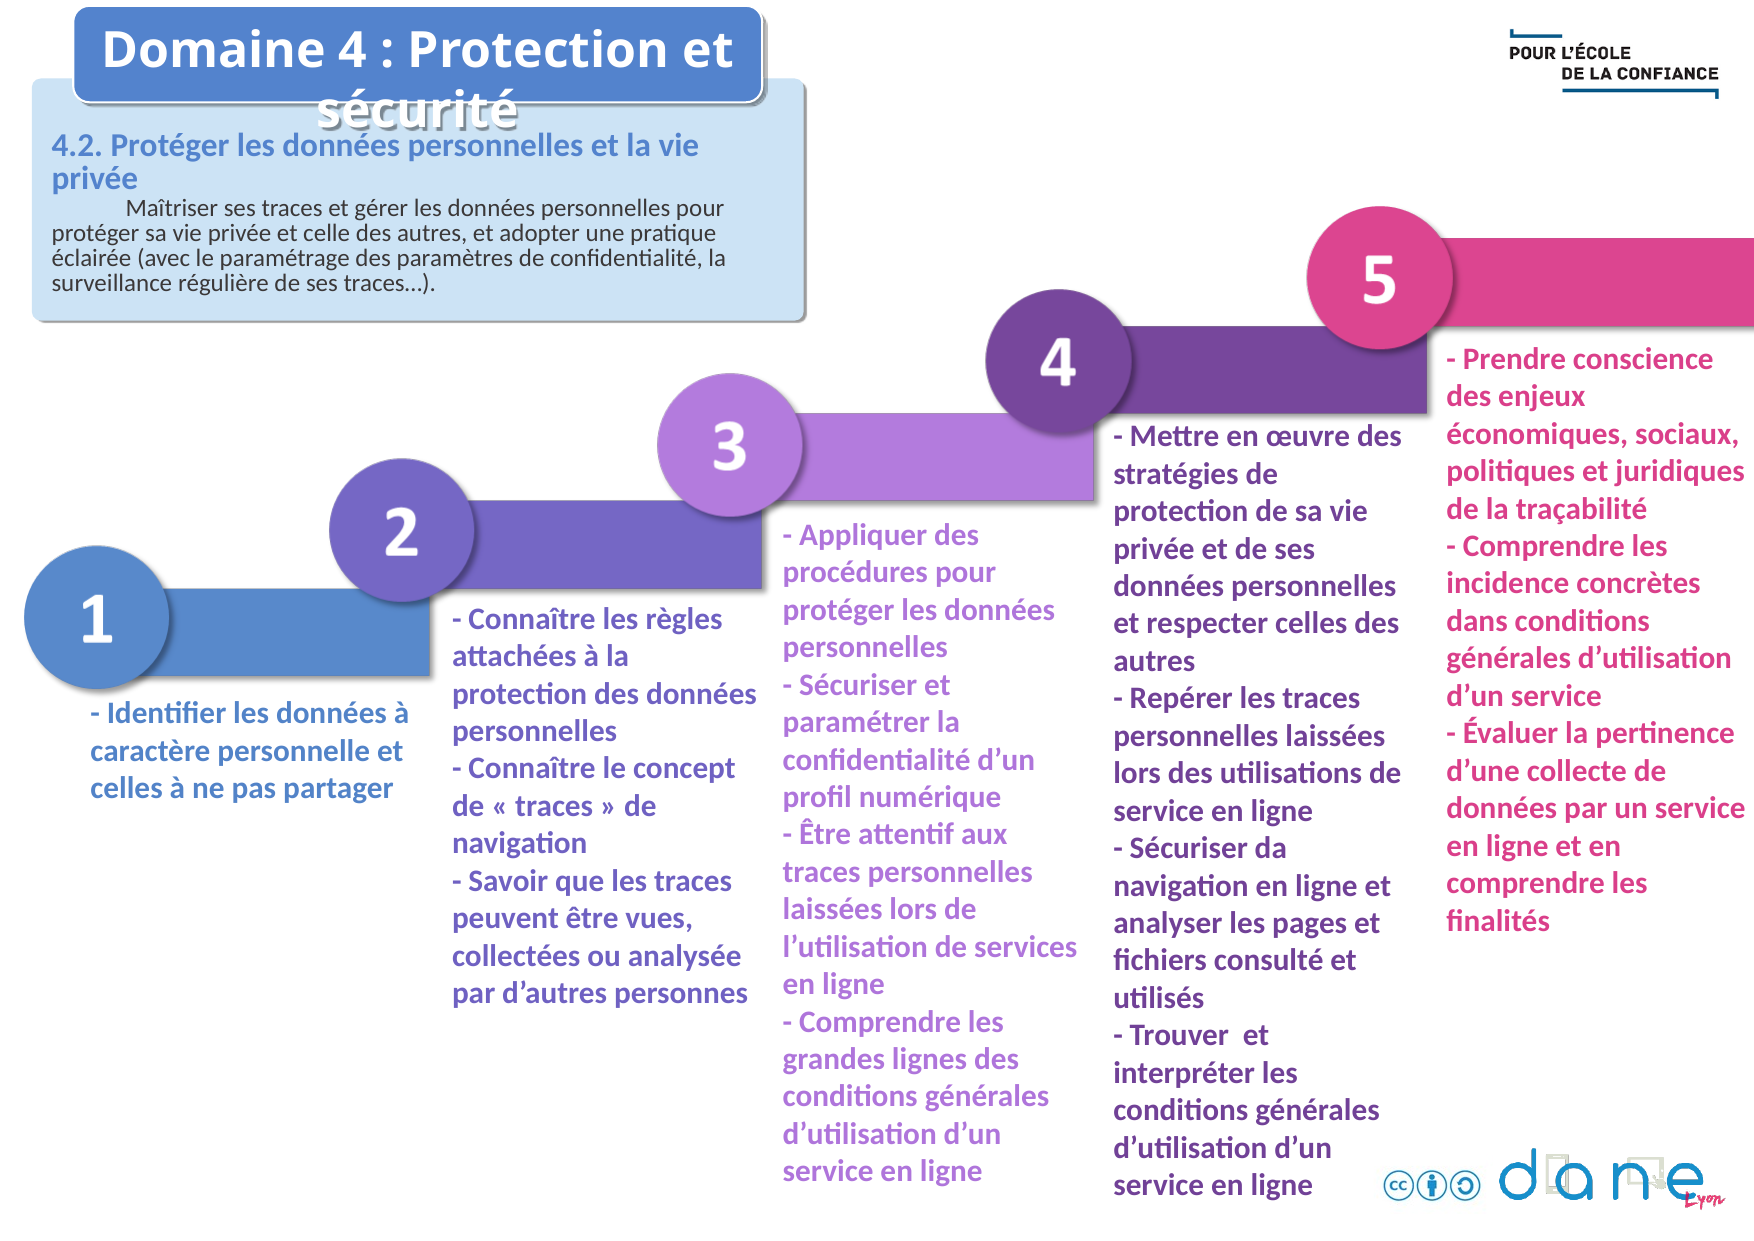

Domaine 4 : Protection et sécurité
4.2. Protéger les données personnelles et la vie privée
	Maîtriser ses traces et gérer les données personnelles pour protéger sa vie privée et celle des autres, et adopter une pratique éclairée (avec le paramétrage des paramètres de confidentialité, la surveillance régulière de ses traces…).
- Prendre conscience des enjeux économiques, sociaux, politiques et juridiques de la traçabilité
- Comprendre les incidence concrètes dans conditions générales d’utilisation d’un service
- Évaluer la pertinence d’une collecte de données par un service en ligne et en comprendre les finalités
- Mettre en œuvre des stratégies de protection de sa vie privée et de ses données personnelles et respecter celles des autres
- Repérer les traces personnelles laissées lors des utilisations de service en ligne
- Sécuriser da navigation en ligne et analyser les pages et fichiers consulté et utilisés
- Trouver et interpréter les conditions générales d’utilisation d’un service en ligne
- Appliquer des procédures pour protéger les données personnelles
- Sécuriser et paramétrer la confidentialité d’un profil numérique
- Être attentif aux traces personnelles laissées lors de l’utilisation de services en ligne
- Comprendre les grandes lignes des conditions générales d’utilisation d’un service en ligne
- Connaître les règles attachées à la protection des données personnelles
- Connaître le concept de « traces » de navigation
- Savoir que les traces peuvent être vues, collectées ou analysée par d’autres personnes
- Identifier les données à caractère personnelle et celles à ne pas partager